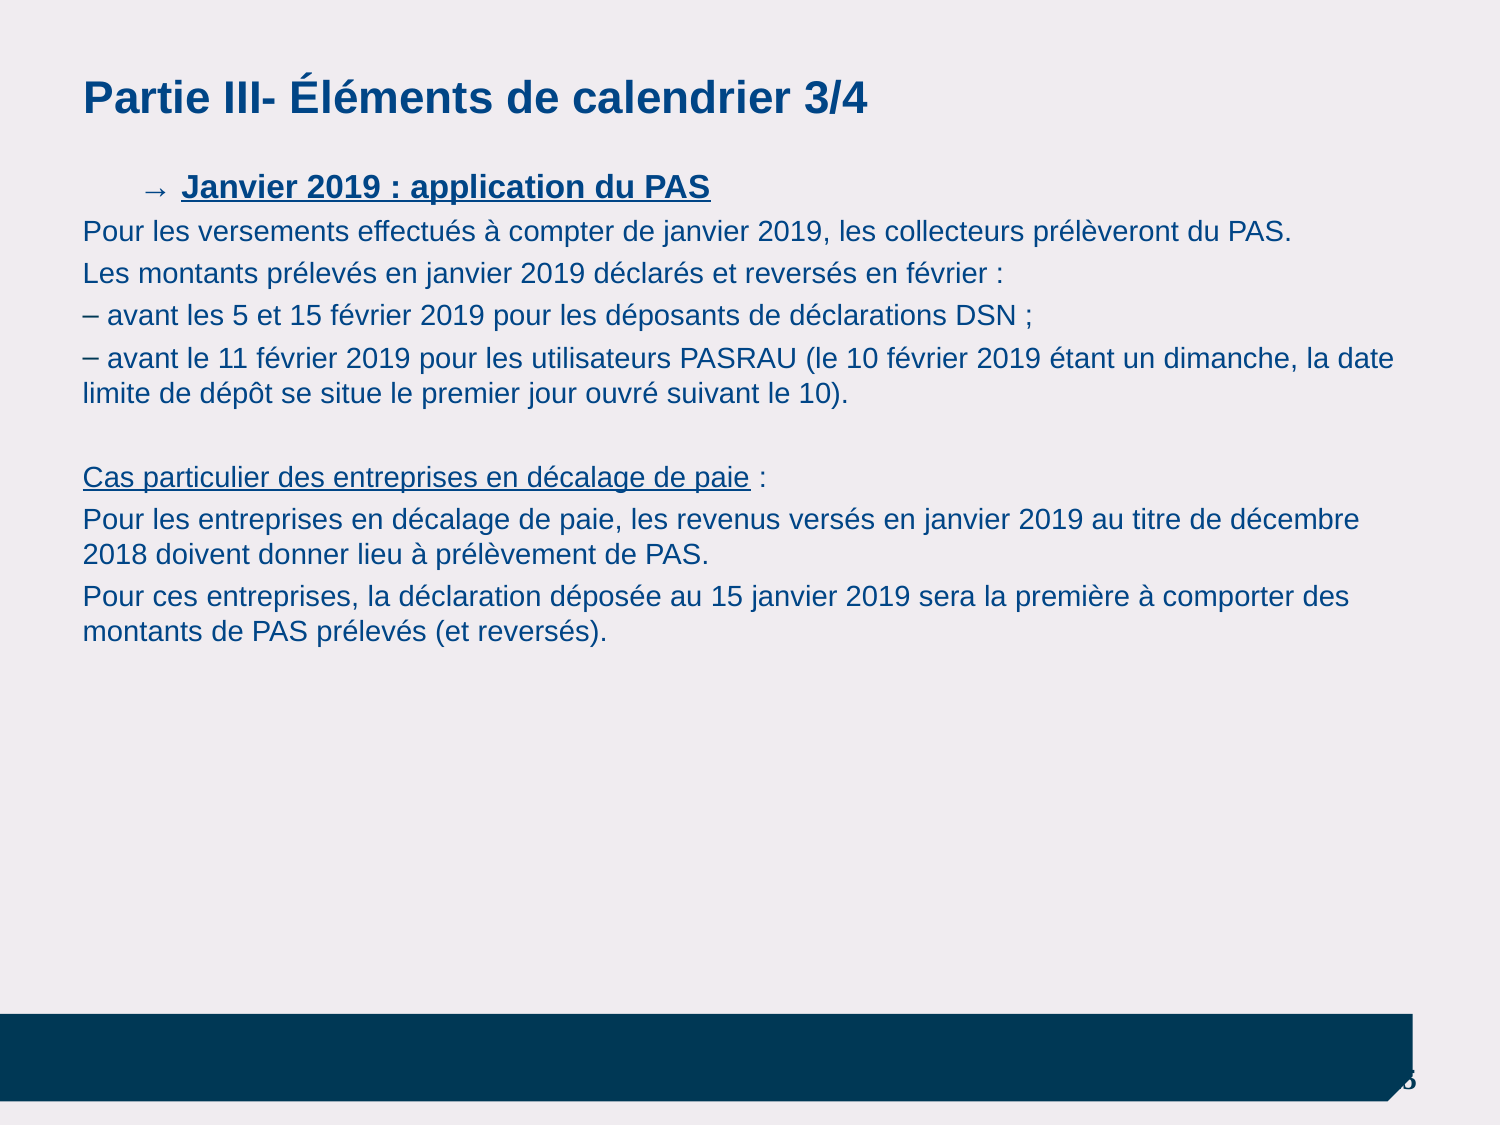

# Partie III- Éléments de calendrier 3/4
→ Janvier 2019 : application du PAS
Pour les versements effectués à compter de janvier 2019, les collecteurs prélèveront du PAS.
Les montants prélevés en janvier 2019 déclarés et reversés en février :
 avant les 5 et 15 février 2019 pour les déposants de déclarations DSN ;
 avant le 11 février 2019 pour les utilisateurs PASRAU (le 10 février 2019 étant un dimanche, la date limite de dépôt se situe le premier jour ouvré suivant le 10).
Cas particulier des entreprises en décalage de paie :
Pour les entreprises en décalage de paie, les revenus versés en janvier 2019 au titre de décembre 2018 doivent donner lieu à prélèvement de PAS.
Pour ces entreprises, la déclaration déposée au 15 janvier 2019 sera la première à comporter des montants de PAS prélevés (et reversés).